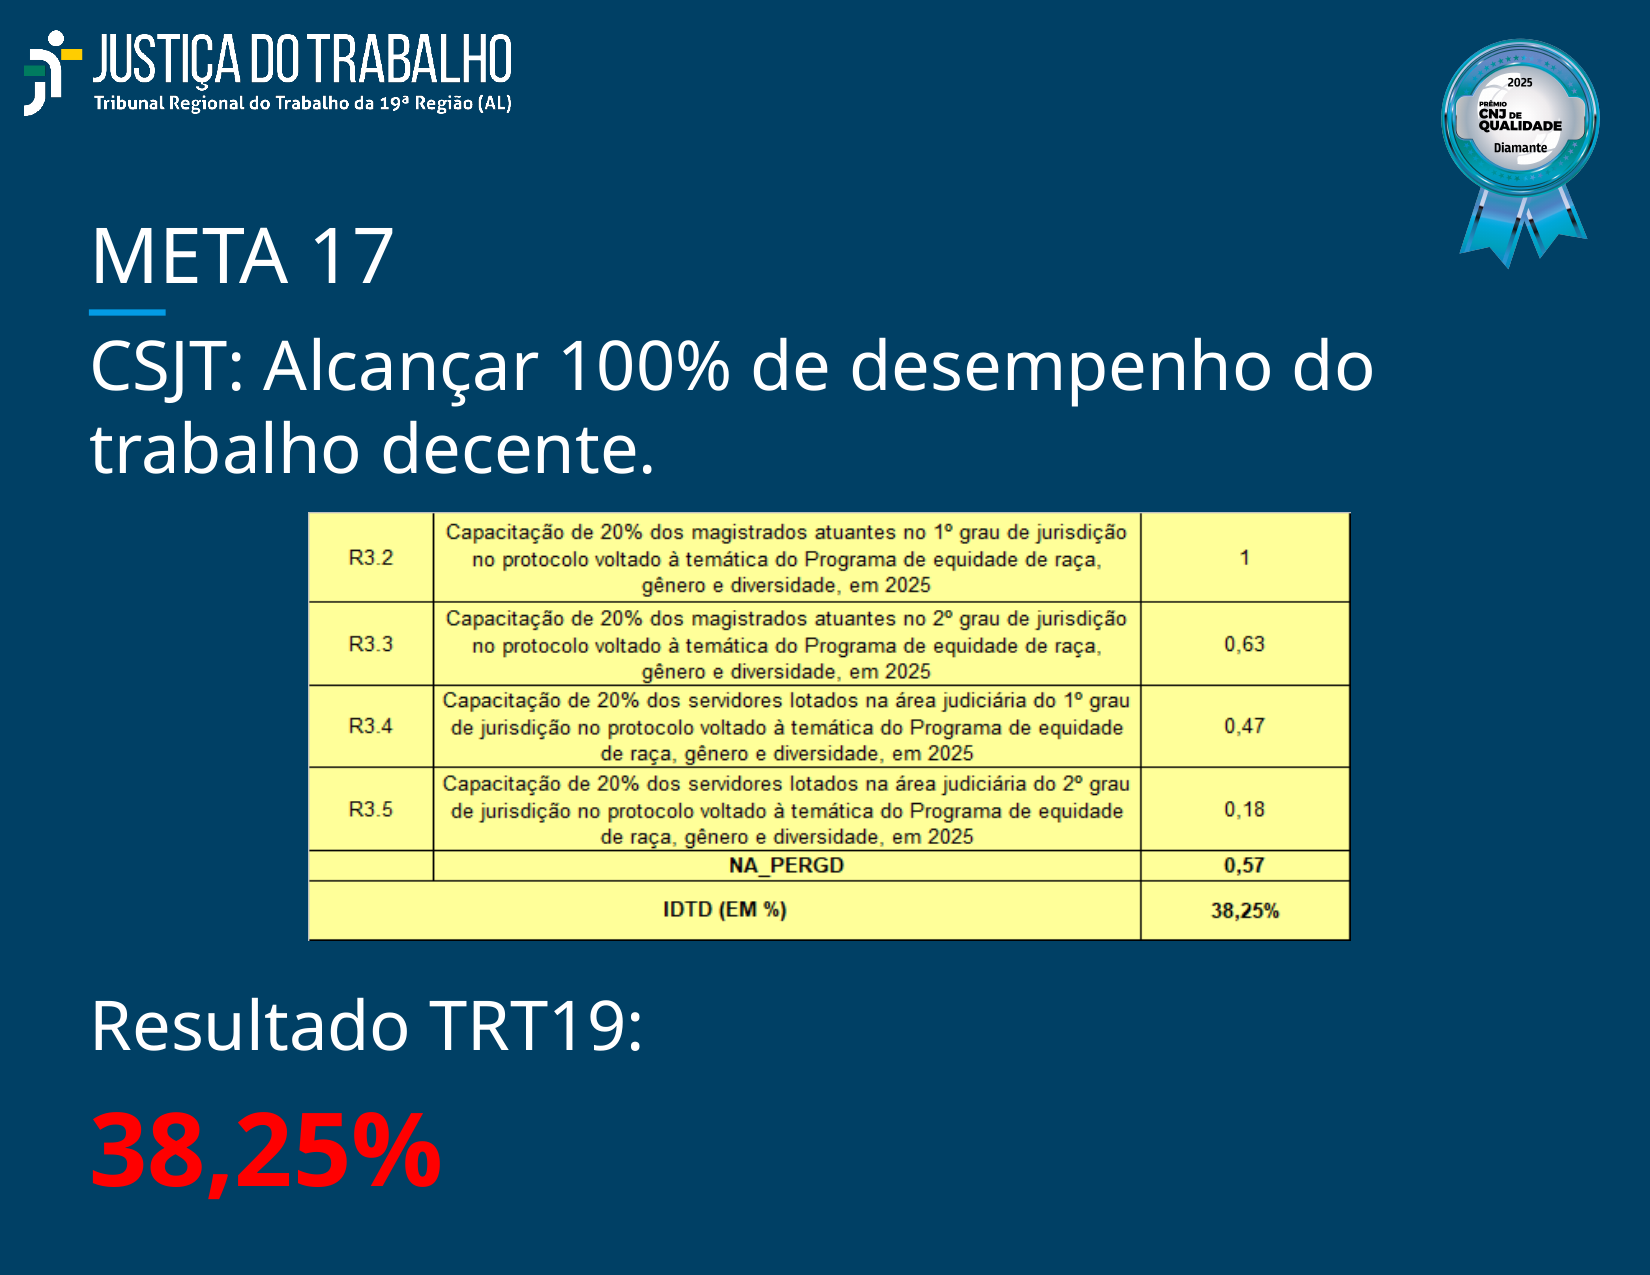

# META 17 CSJT: Alcançar 100% de desempenho do trabalho decente. Resultado TRT19: 38,25%